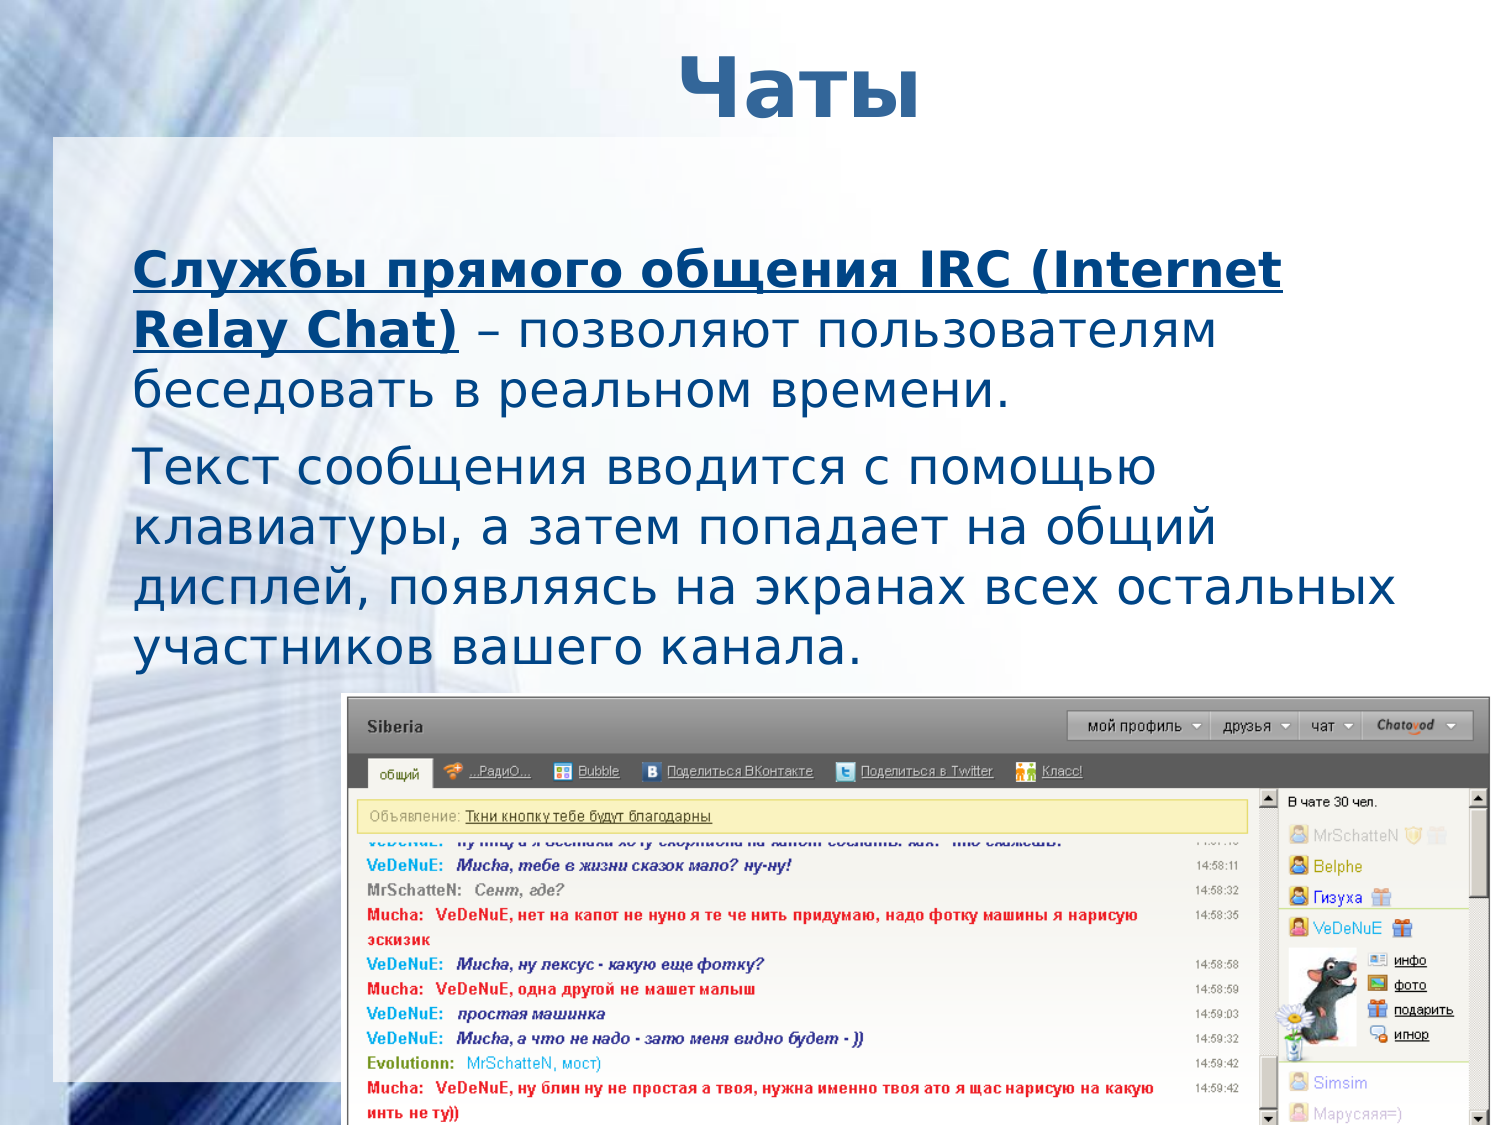

Чаты
Службы прямого общения IRC (Internet Relay Chat) – позволяют пользователям беседовать в реальном времени.
Текст сообщения вводится с помощью клавиатуры, а затем попадает на общий дисплей, появляясь на экранах всех остальных участников вашего канала.